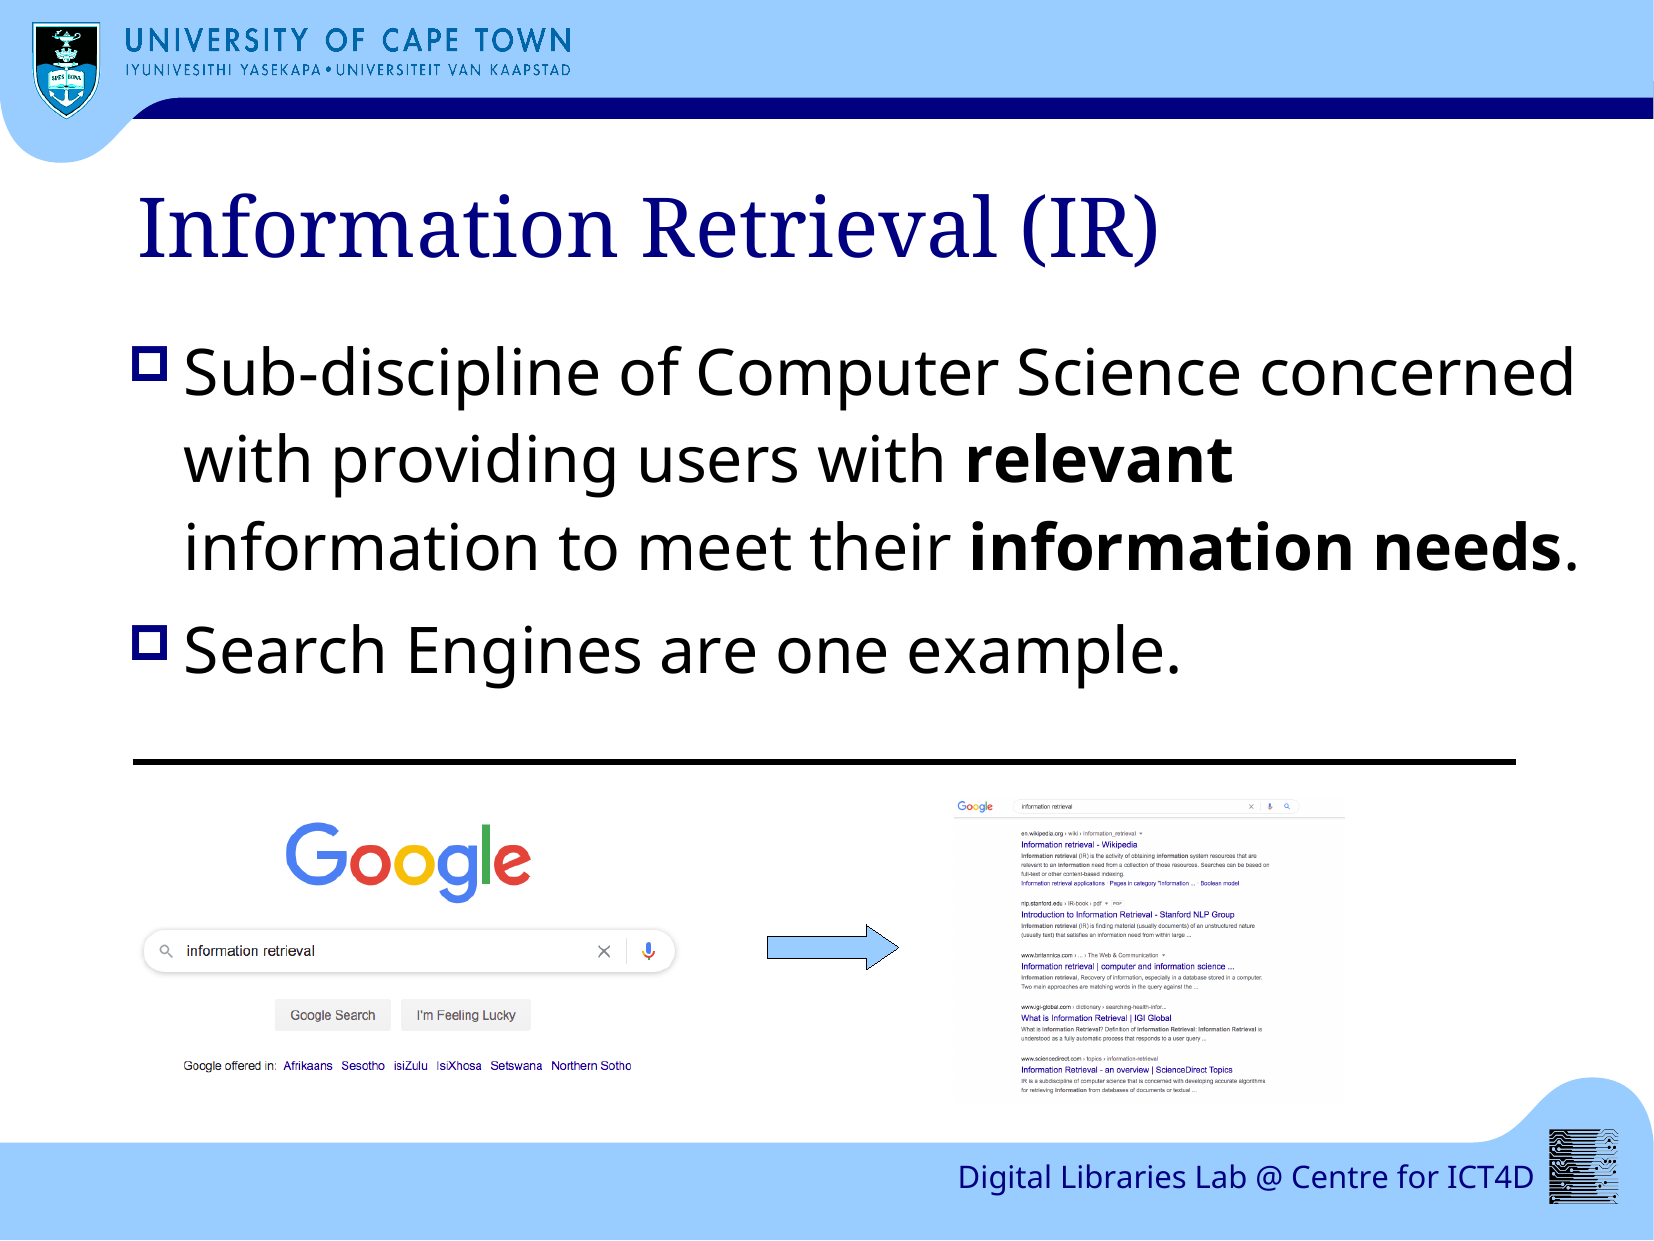

# Information Retrieval (IR)
Sub-discipline of Computer Science concerned with providing users with relevant information to meet their information needs.
Search Engines are one example.